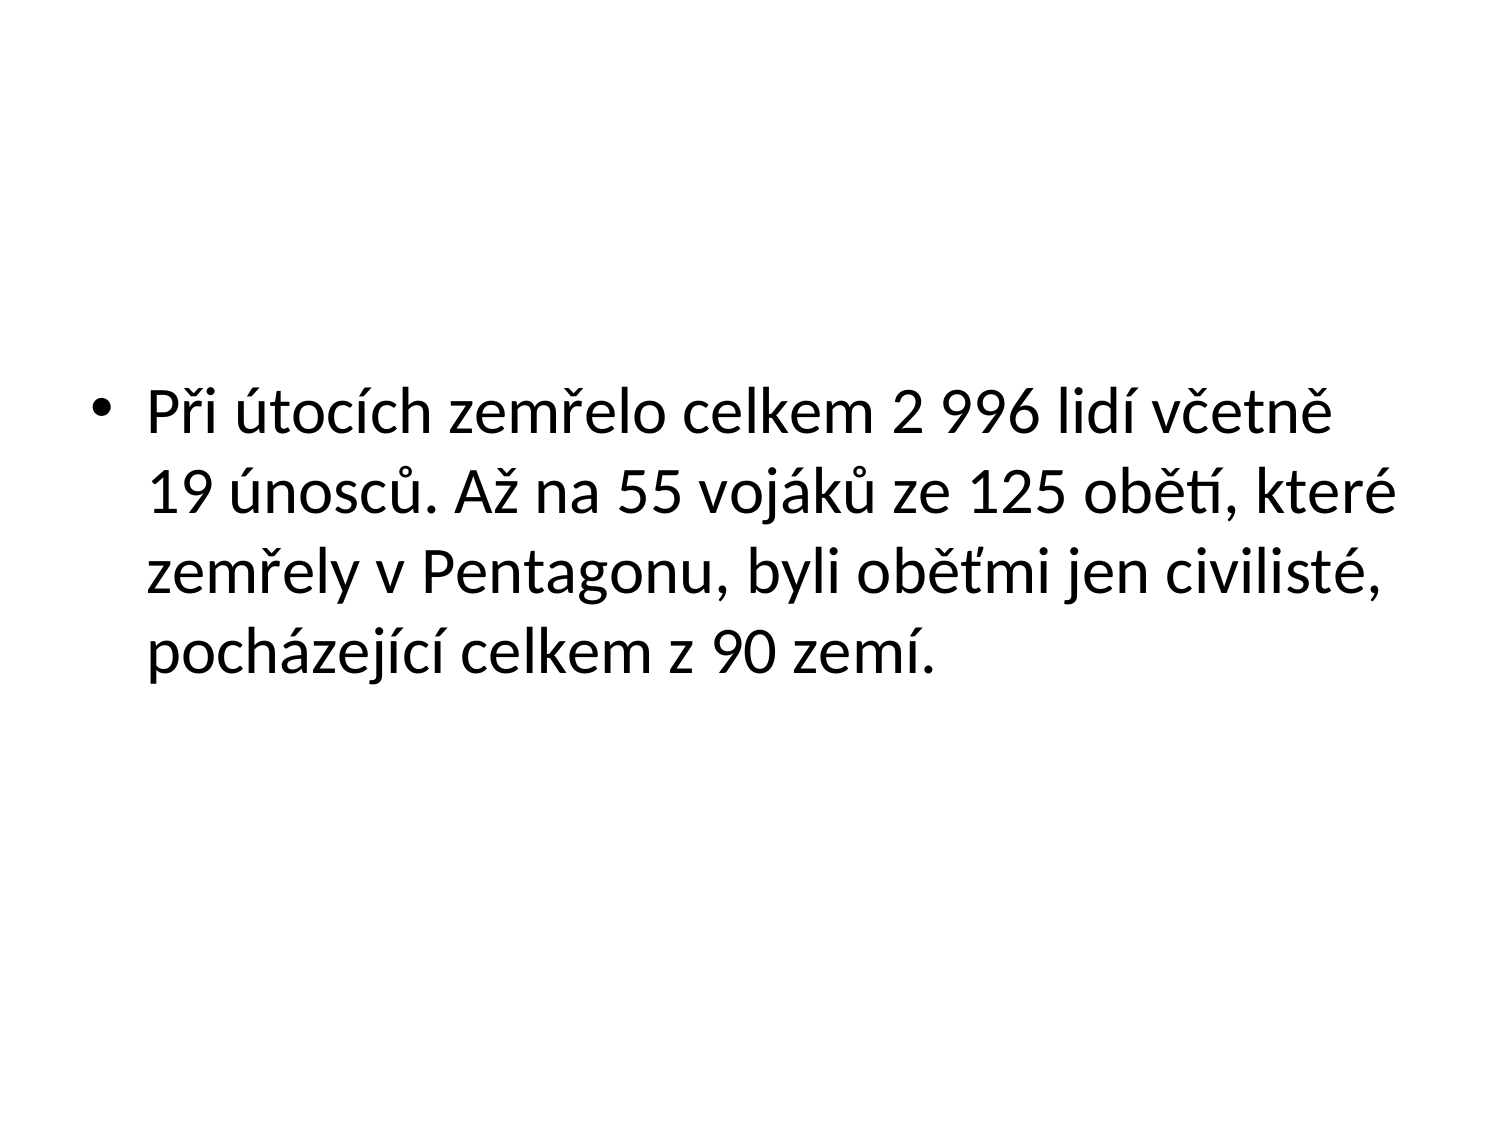

#
Při útocích zemřelo celkem 2 996 lidí včetně 19 únosců. Až na 55 vojáků ze 125 obětí, které zemřely v Pentagonu, byli oběťmi jen civilisté, pocházející celkem z 90 zemí.